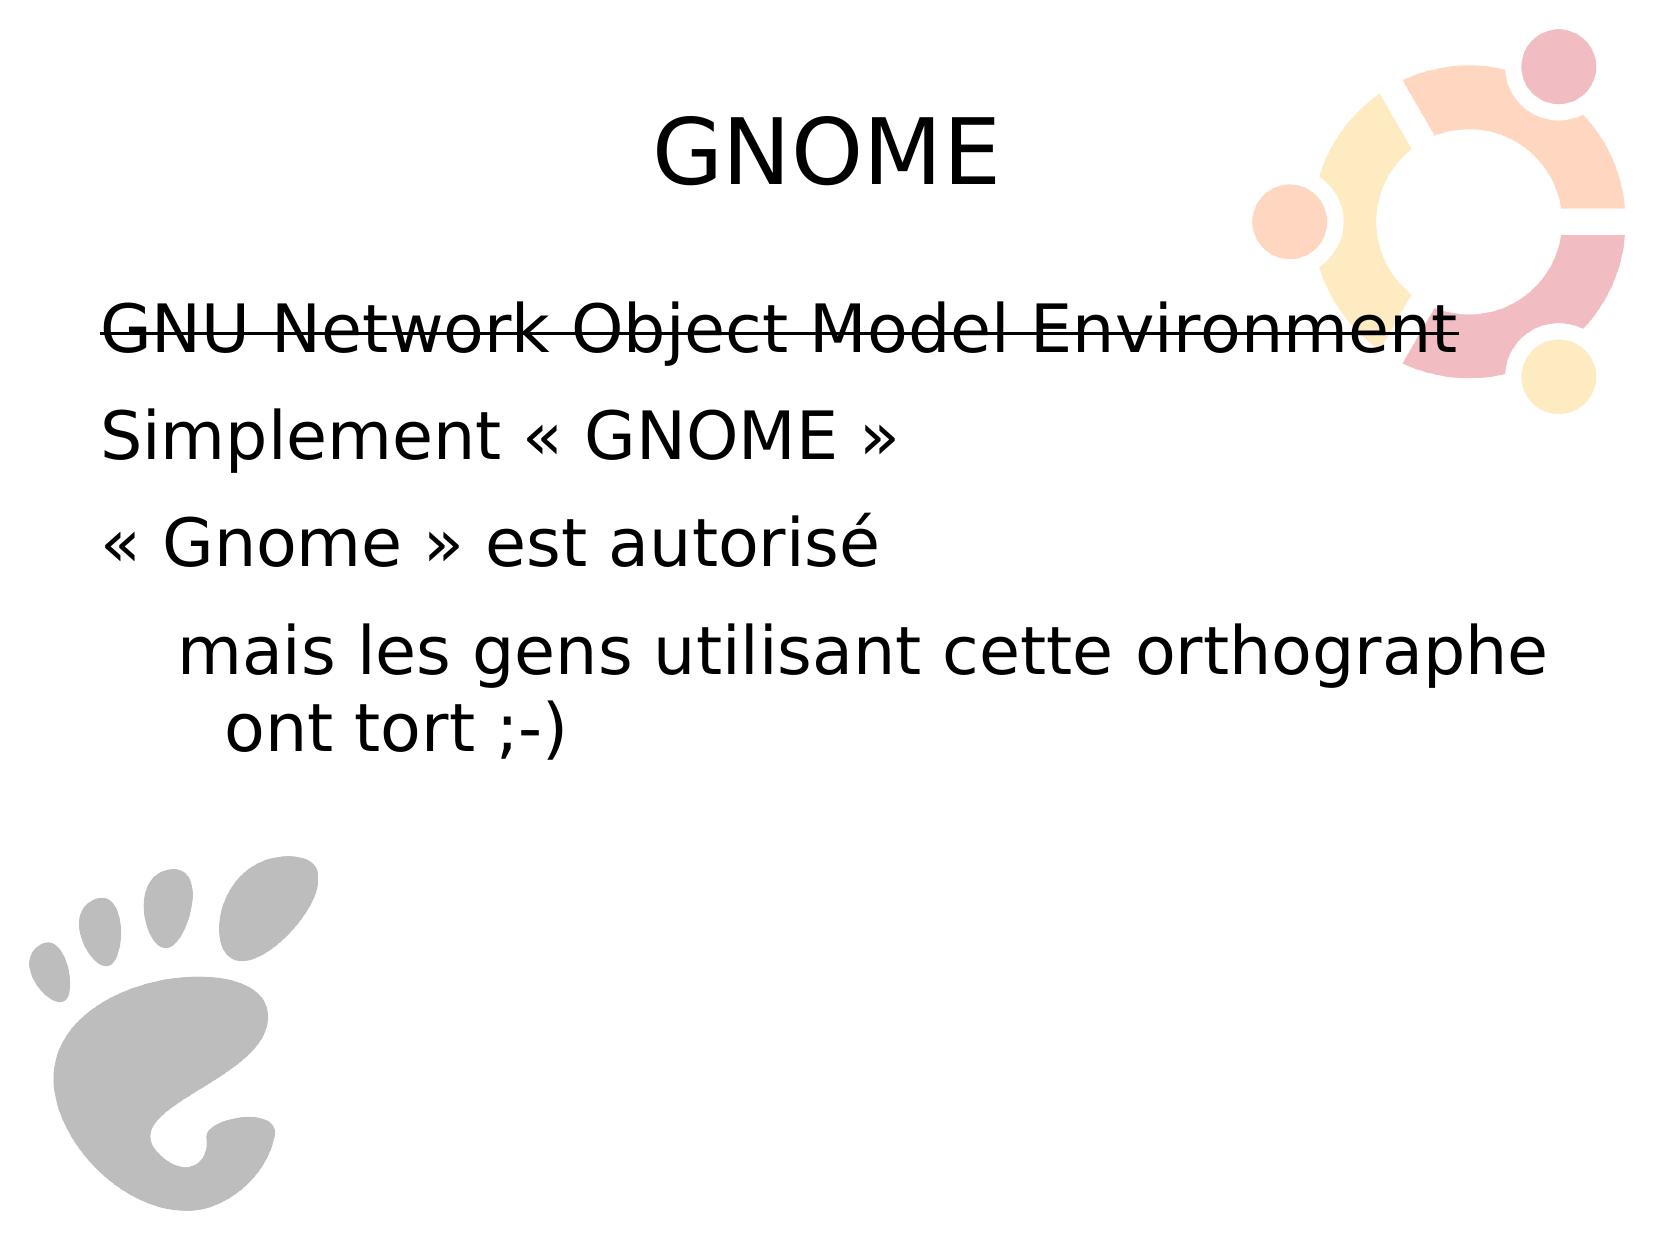

# GNOME
GNU Network Object Model Environment
Simplement « GNOME »
« Gnome » est autorisé
mais les gens utilisant cette orthographe ont tort ;-)